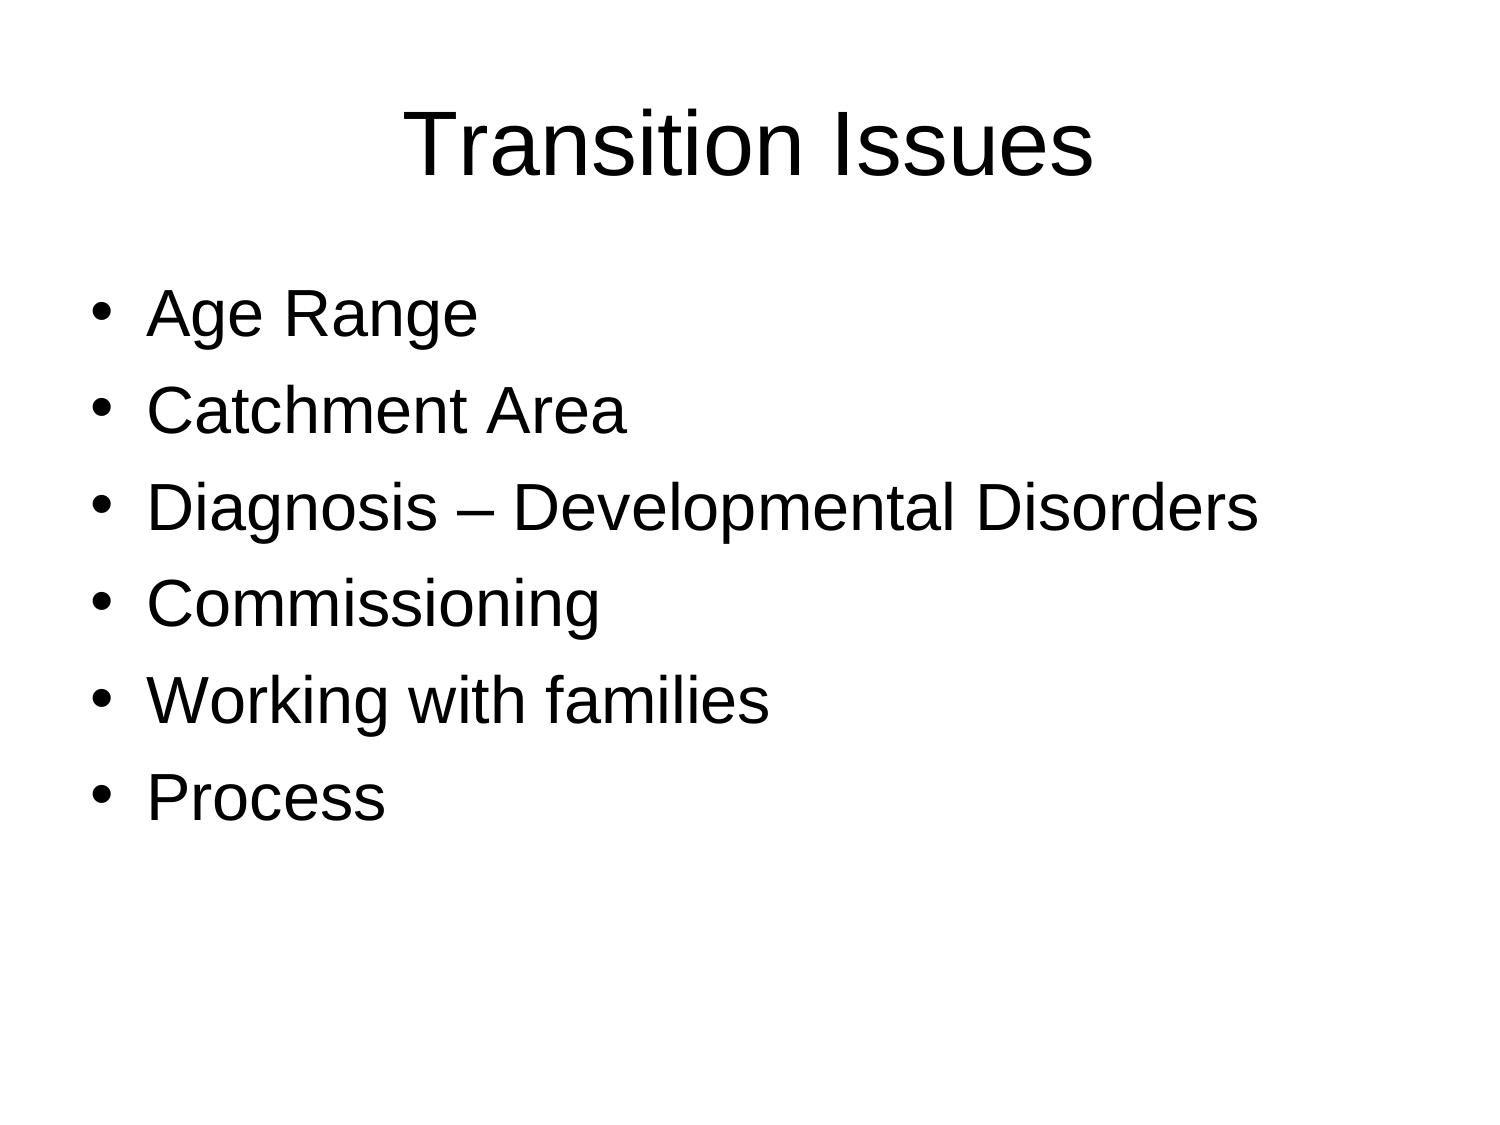

# Transition Issues
Age Range
Catchment Area
Diagnosis – Developmental Disorders
Commissioning
Working with families
Process